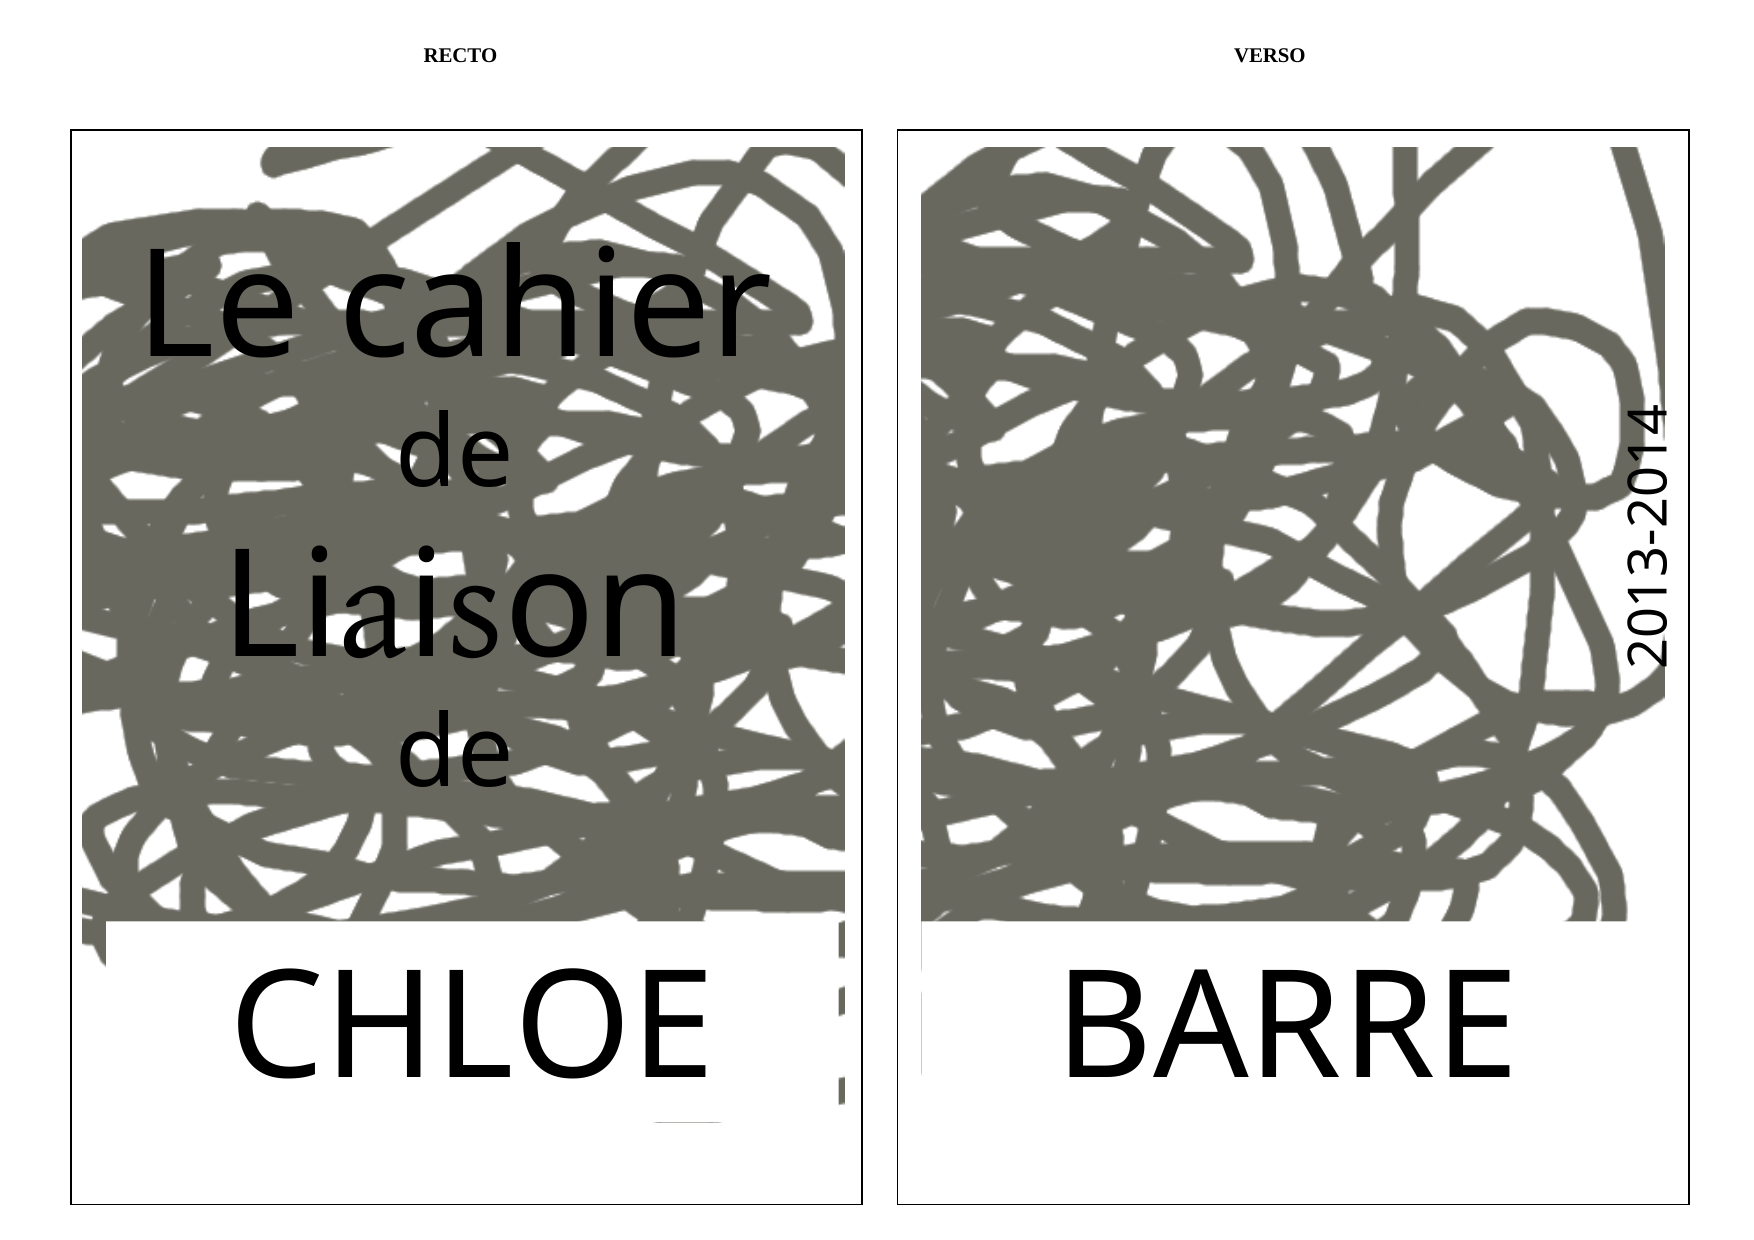

RECTO
VERSO
Le cahier
de
Liaison
de
2013-2014
CHLOE
BARRE